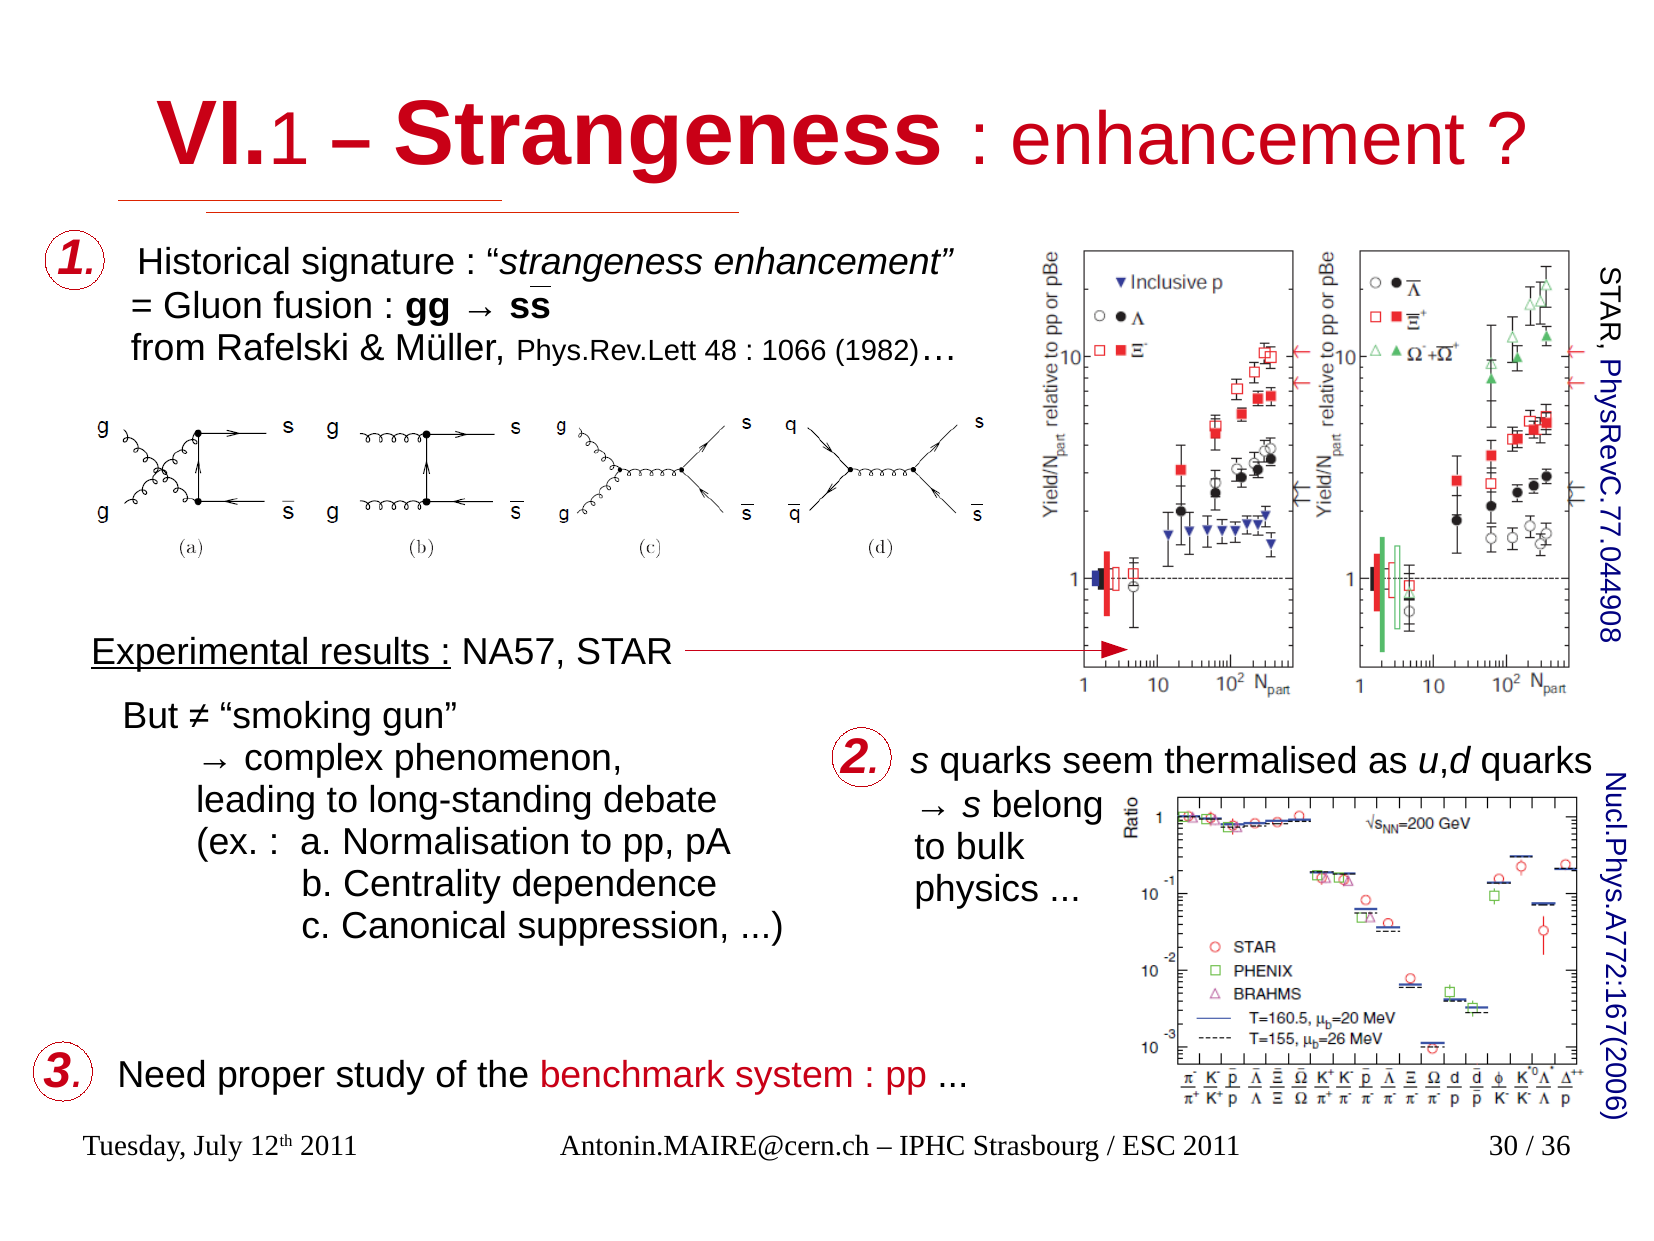

# VI.1 – Strangeness : enhancement ?
1. Historical signature : “strangeness enhancement”
 	= Gluon fusion : gg → ss
 	from Rafelski & Müller, Phys.Rev.Lett 48 : 1066 (1982)…
http://en.wikipedia.org/wiki/Strangeness_production
Canonical Suppression de Tounsi et Redlich !
STAR, PhysRevC.77.044908
Experimental results : NA57, STAR
But ≠ “smoking gun”
	→ complex phenomenon,
	leading to long-standing debate
	(ex. : a. Normalisation to pp, pA
		 b. Centrality dependence
		 c. Canonical suppression, ...)
2. s quarks seem thermalised as u,d quarks
	→ s belong
	to bulk
	physics ...
3. Other approach :
 baryon/meson at intermediate pT,
 (like p/π)
 → Coalescence picture ?
Belikov, QM 2011, Id 497
Nucl.Phys.A772:167(2006)
3.	Need proper study of the benchmark system : pp ...
30